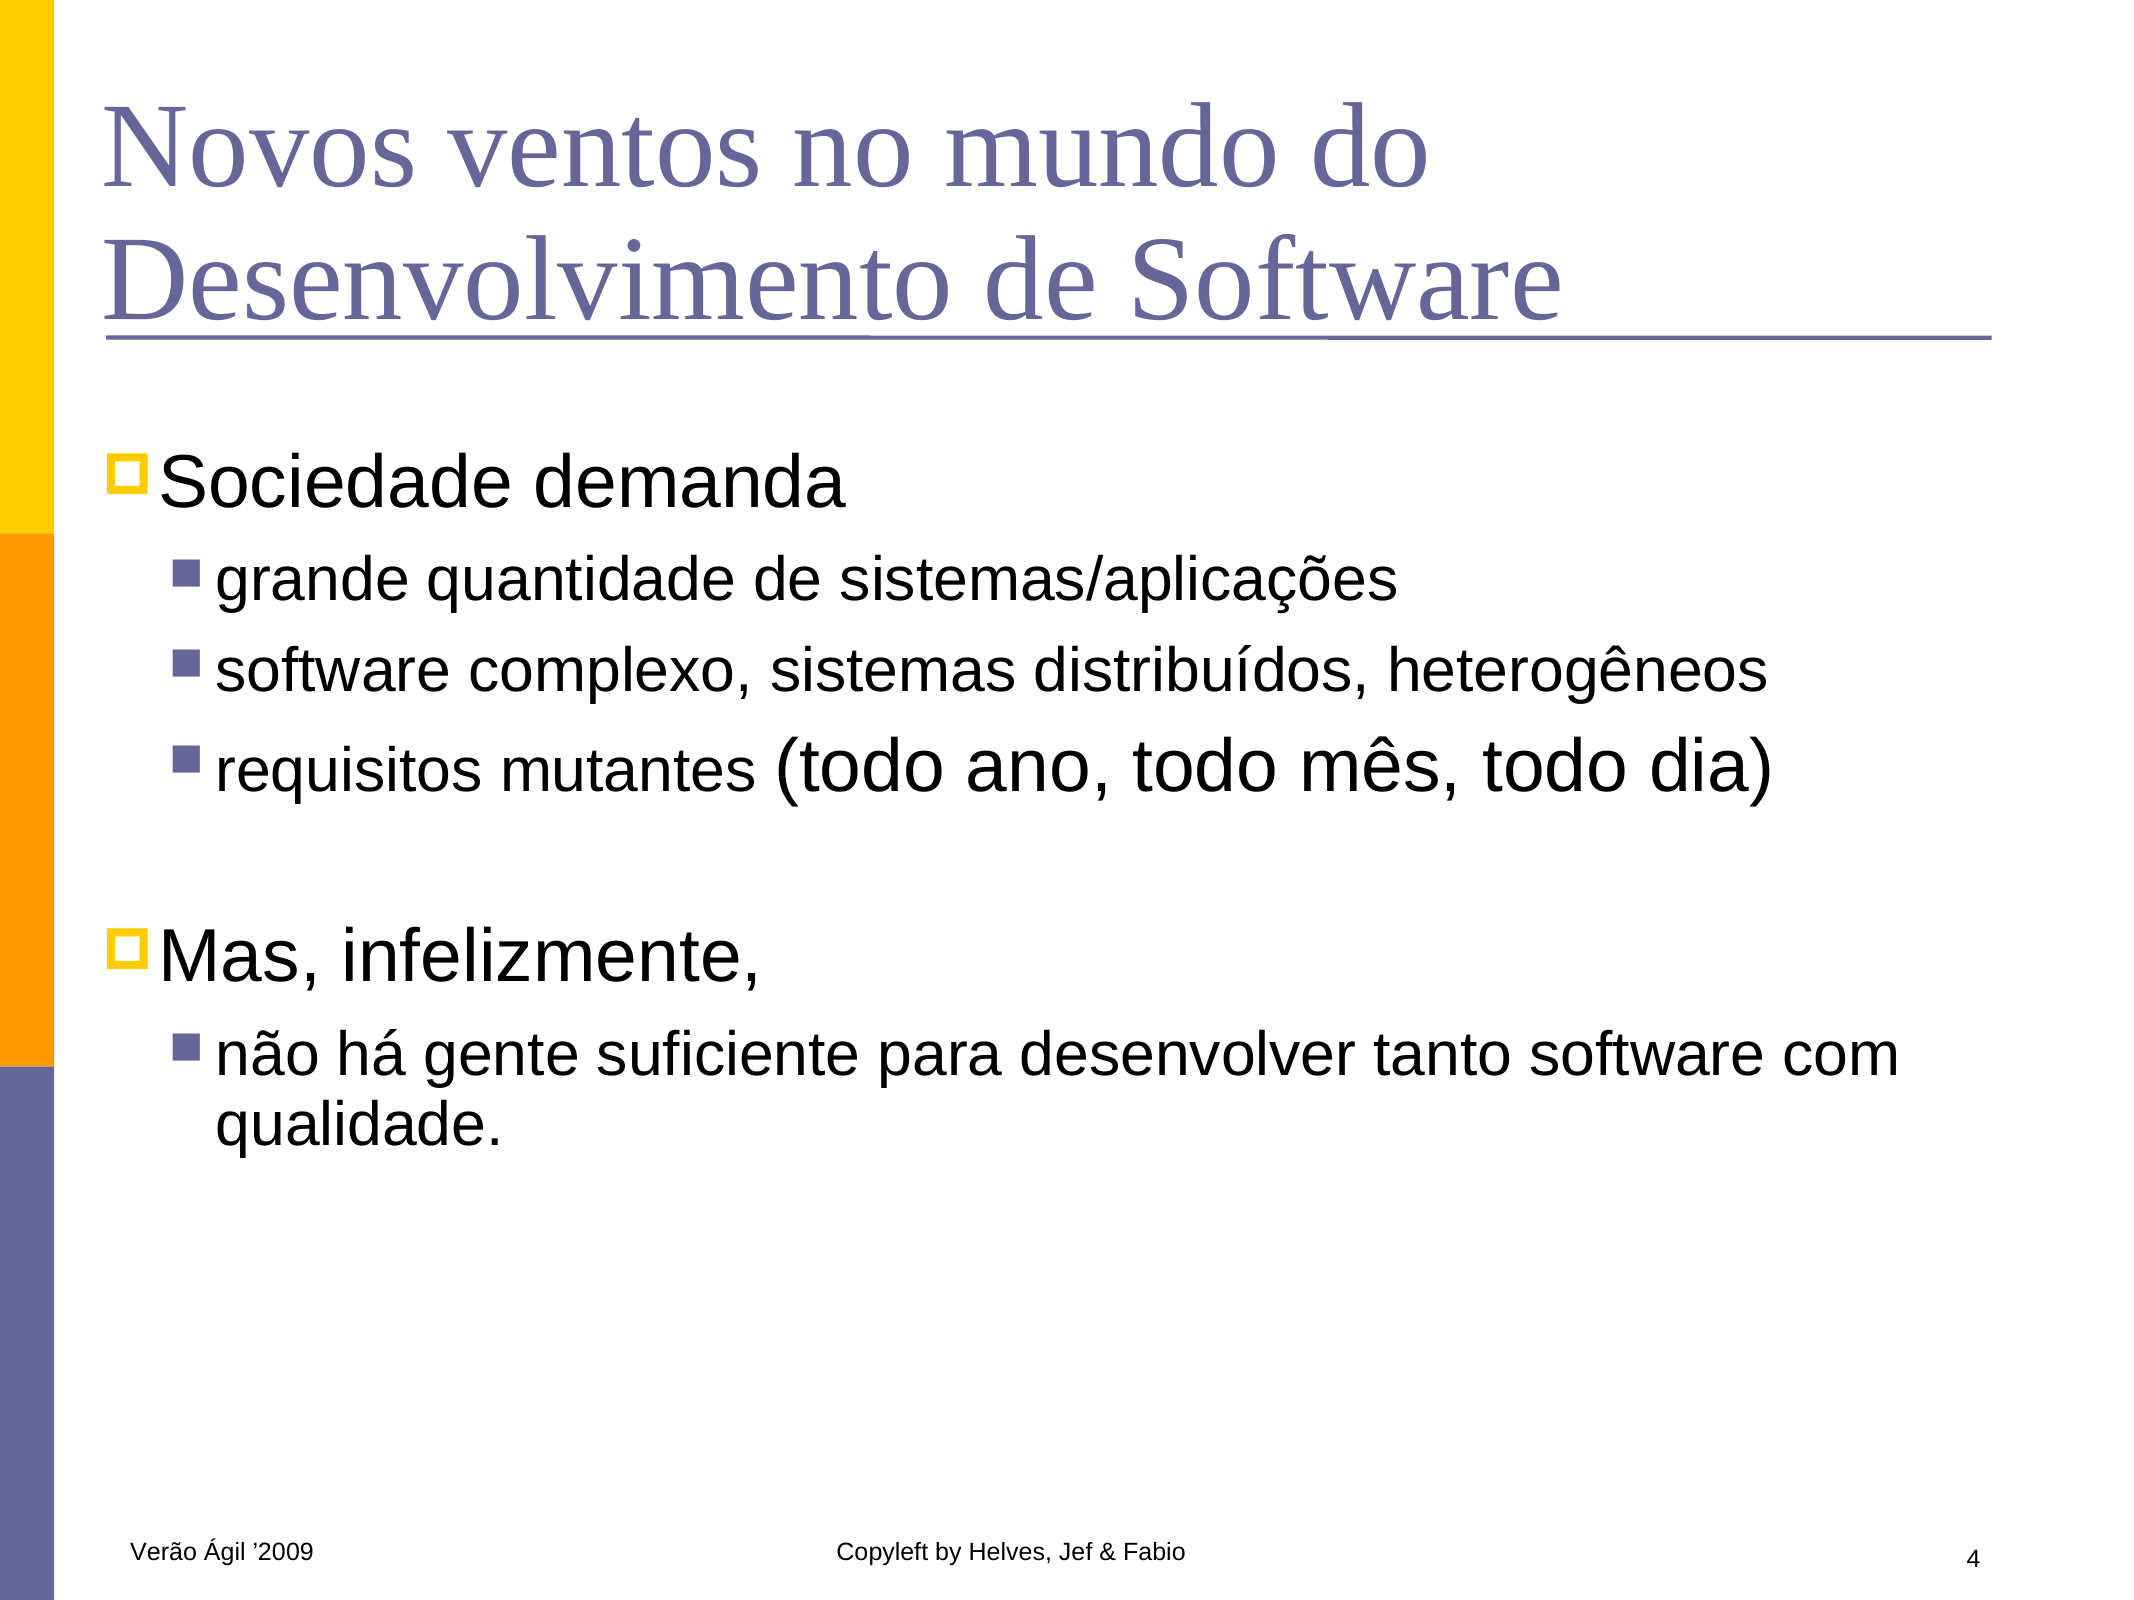

# Novos ventos no mundo do Desenvolvimento de Software
Sociedade demanda
grande quantidade de sistemas/aplicações
software complexo, sistemas distribuídos, heterogêneos
requisitos mutantes (todo ano, todo mês, todo dia)
Mas, infelizmente,
não há gente suficiente para desenvolver tanto software com qualidade.
Verão Ágil ’2009
Copyleft by Helves, Jef & Fabio
4